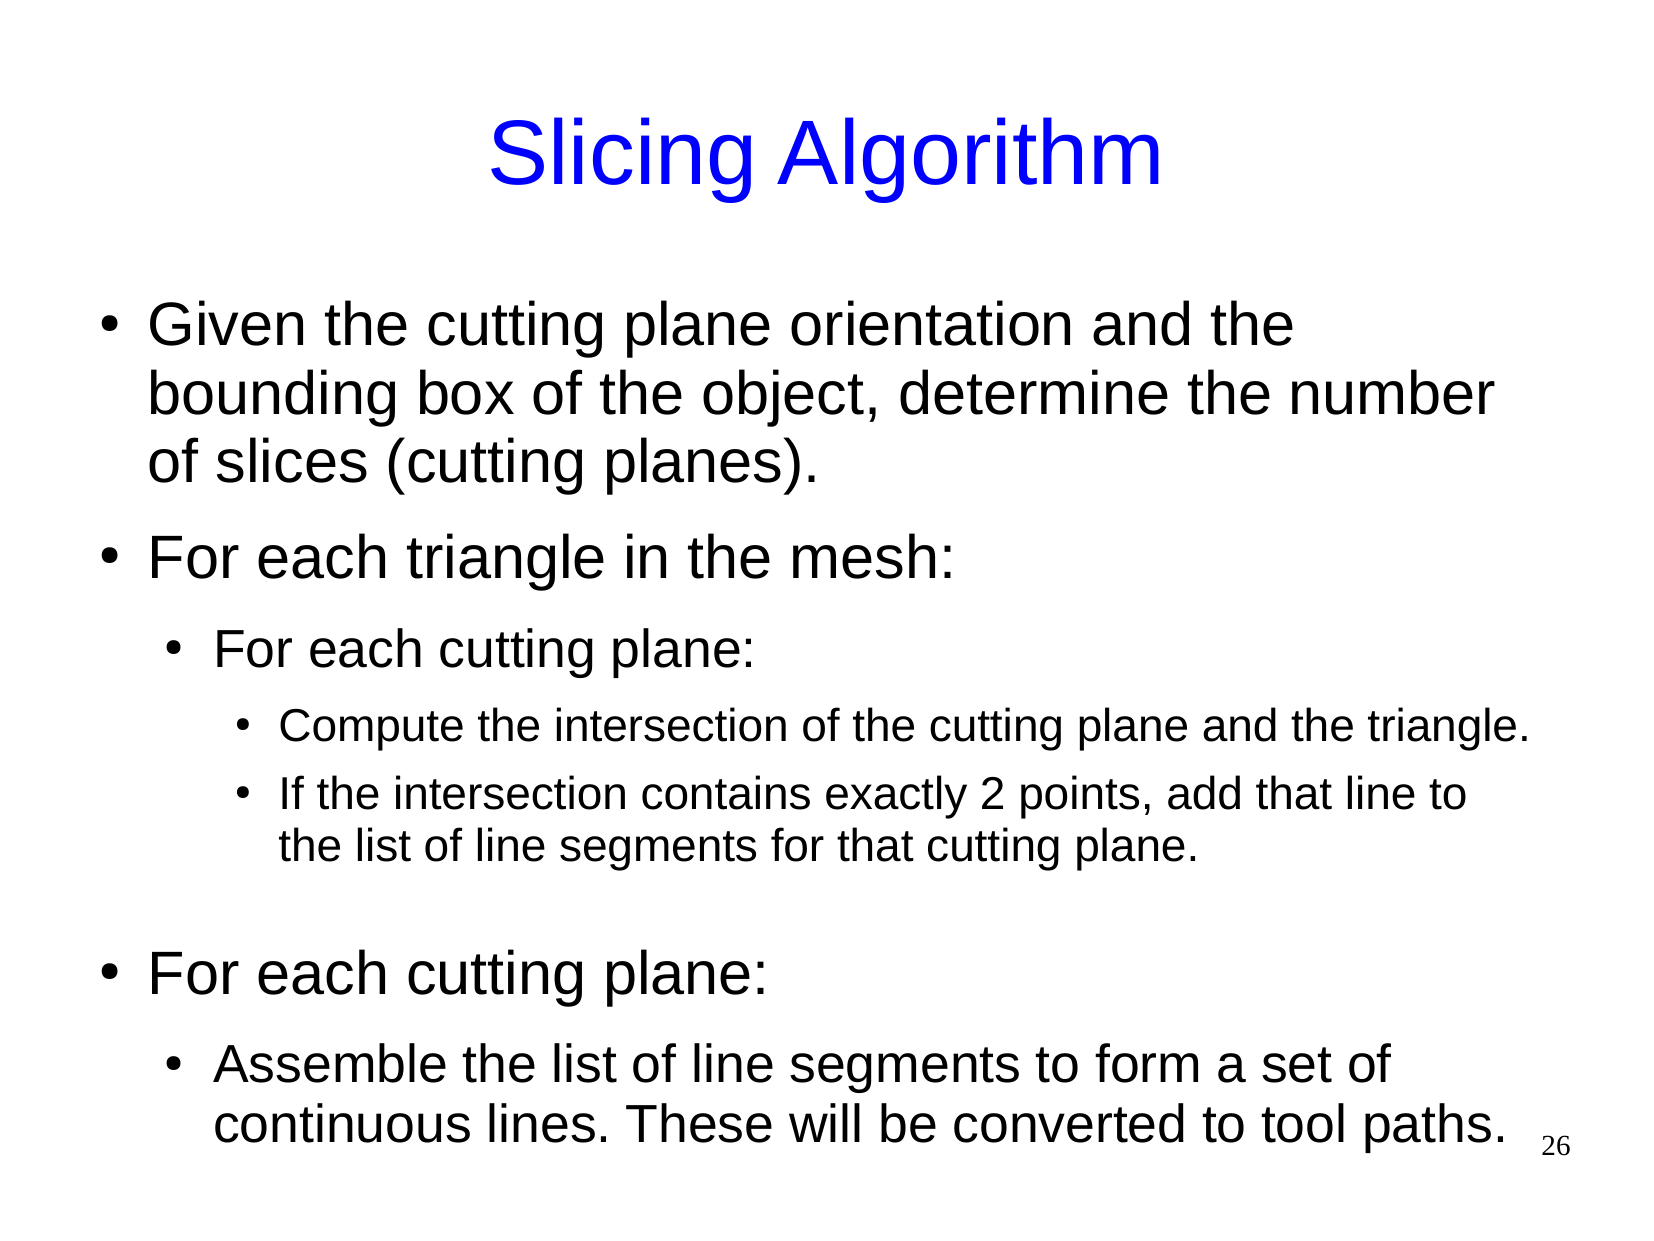

# Slicing Algorithm
Given the cutting plane orientation and the bounding box of the object, determine the number of slices (cutting planes).
For each triangle in the mesh:
For each cutting plane:
Compute the intersection of the cutting plane and the triangle.
If the intersection contains exactly 2 points, add that line to the list of line segments for that cutting plane.
For each cutting plane:
Assemble the list of line segments to form a set of continuous lines. These will be converted to tool paths.
26